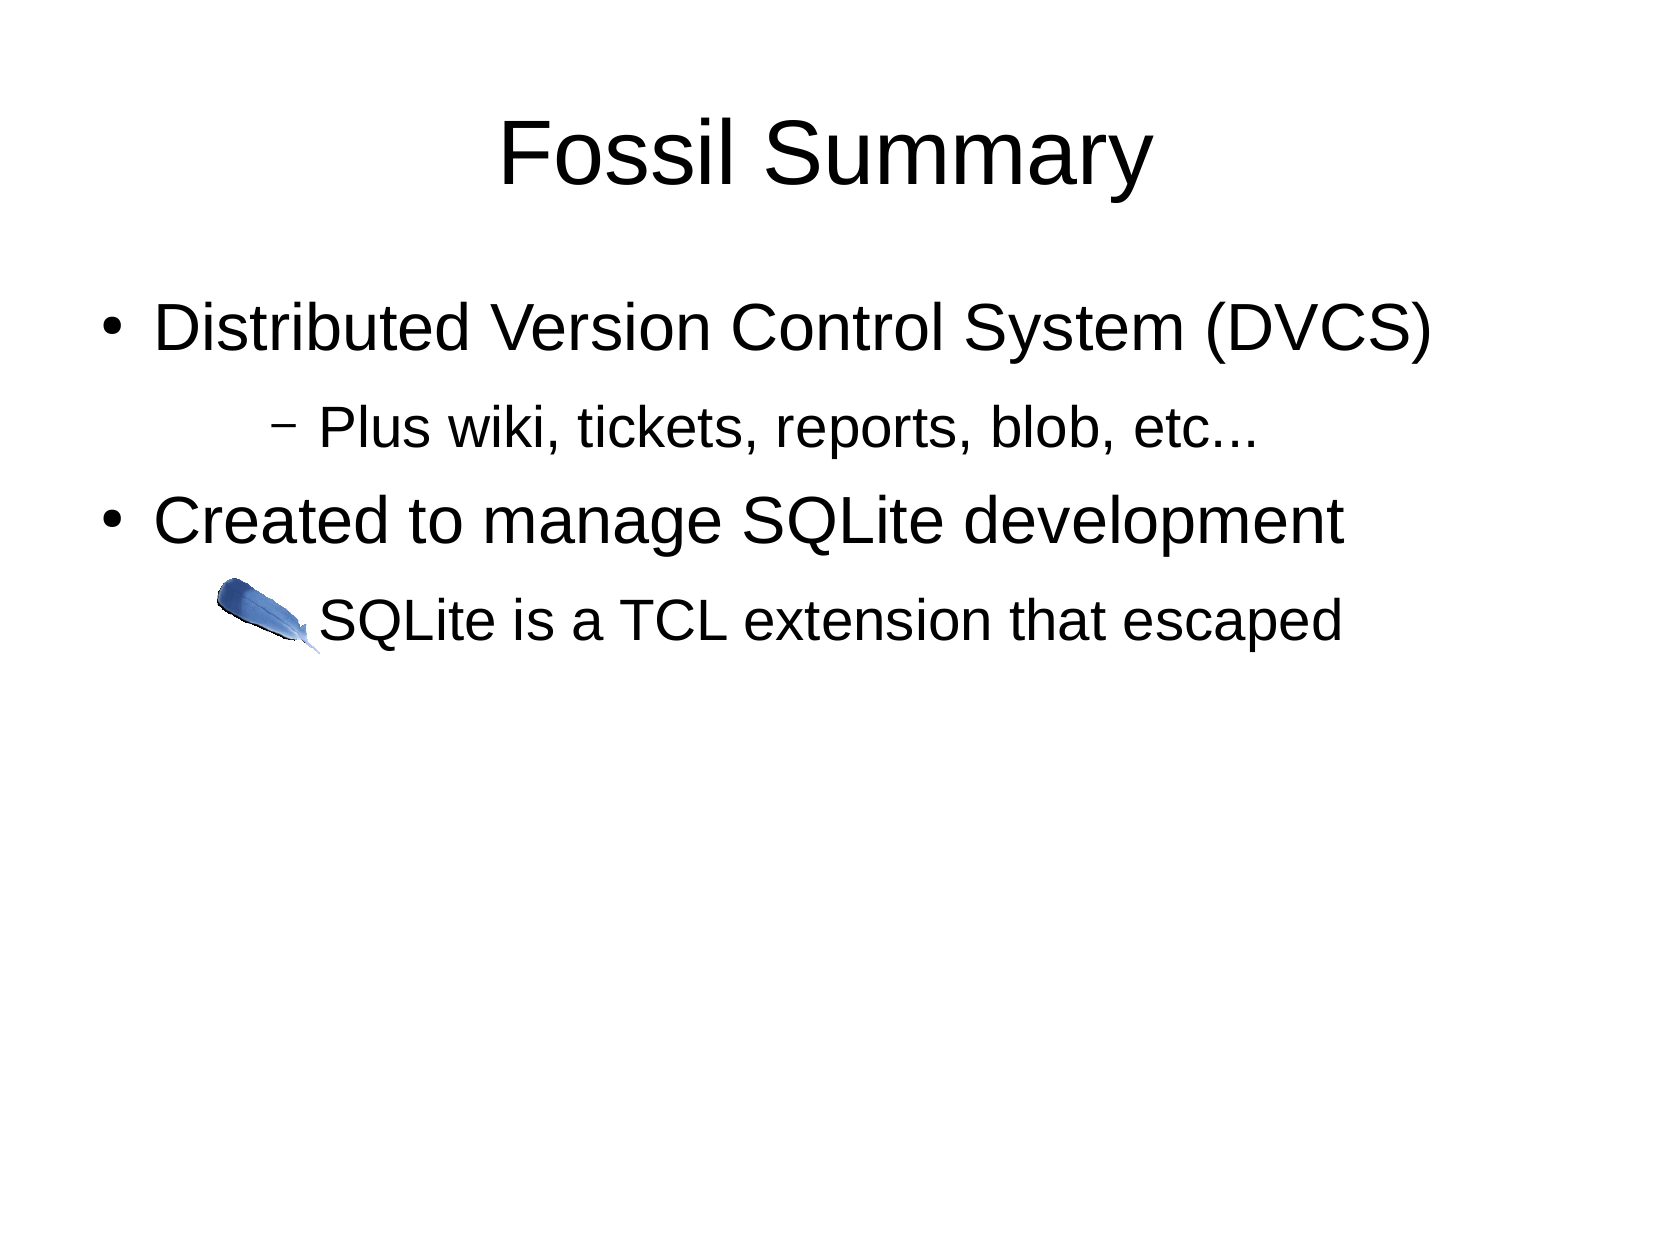

# Fossil Summary
Distributed Version Control System (DVCS)
Plus wiki, tickets, reports, blob, etc...
Created to manage SQLite development
SQLite is a TCL extension that escaped